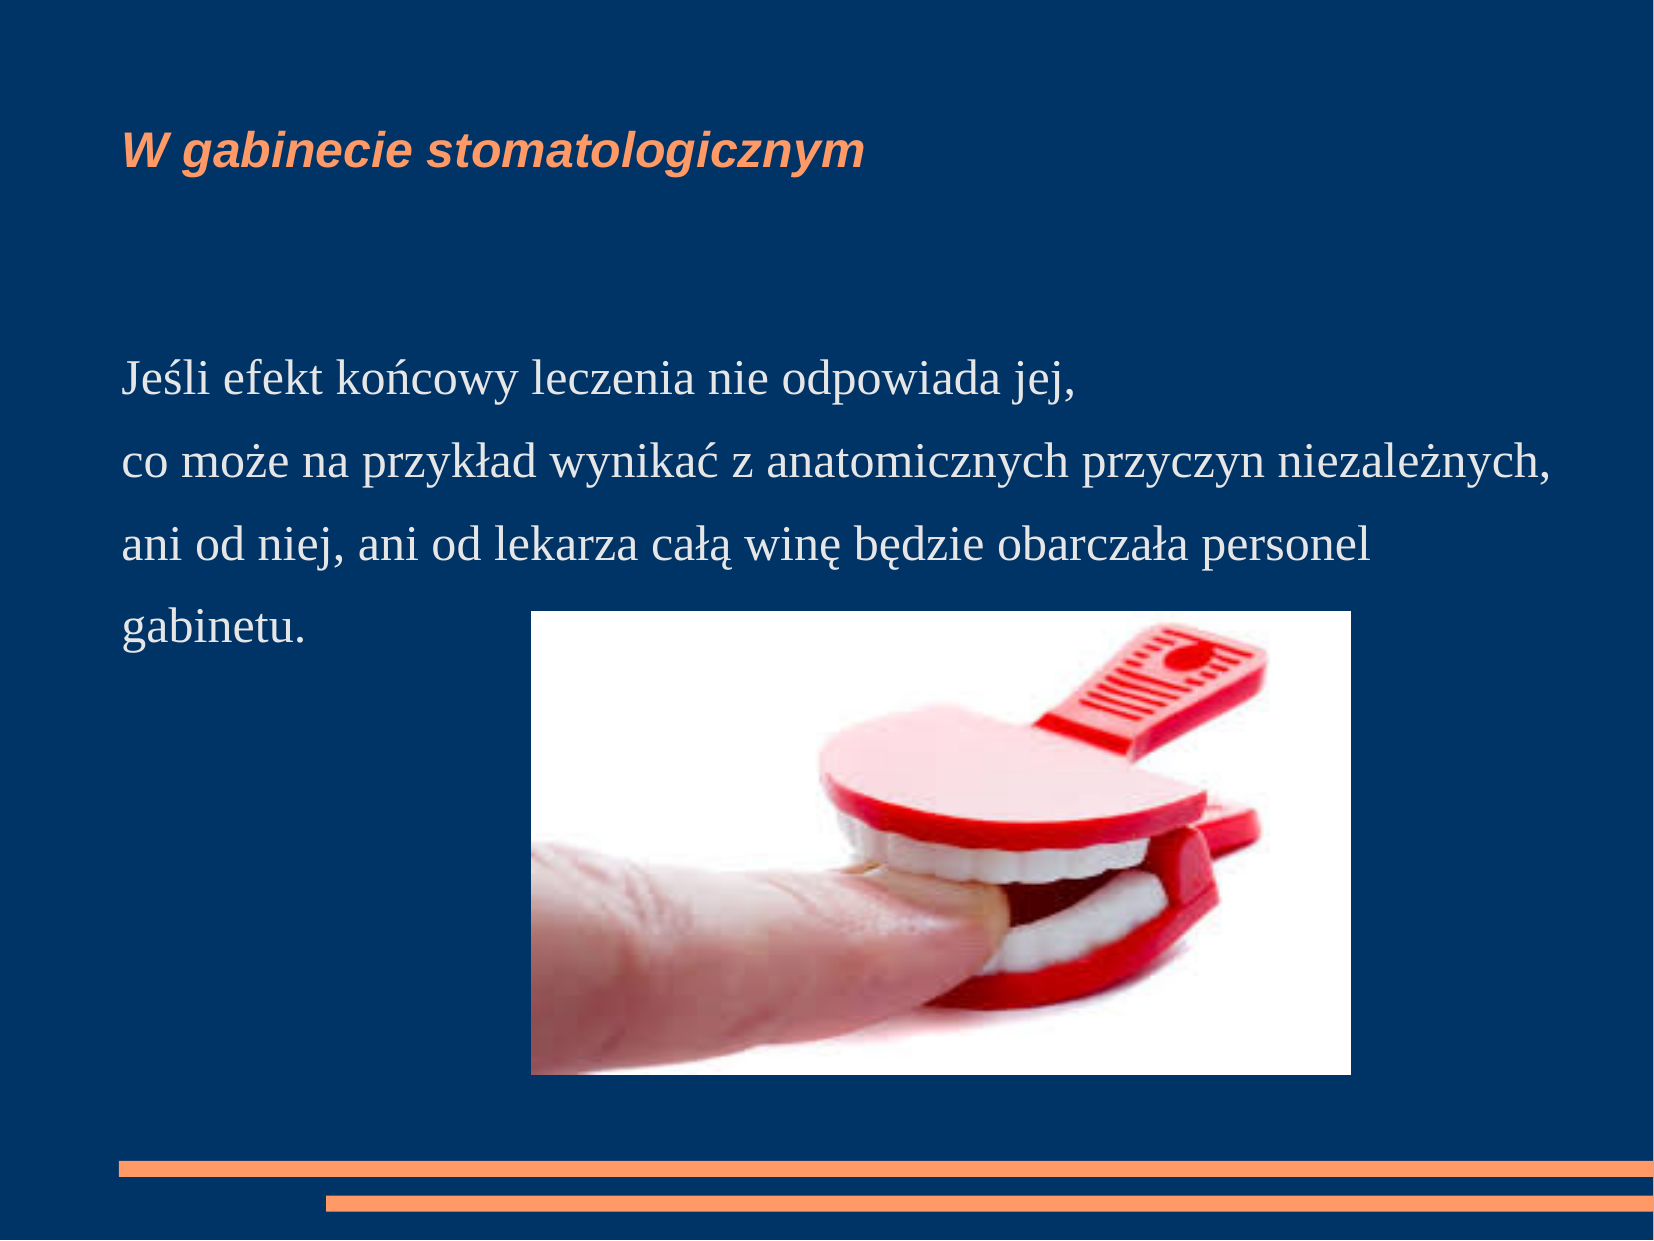

# W gabinecie stomatologicznym
Jeśli efekt końcowy leczenia nie odpowiada jej,
co może na przykład wynikać z anatomicznych przyczyn niezależnych, ani od niej, ani od lekarza całą winę będzie obarczała personel gabinetu.